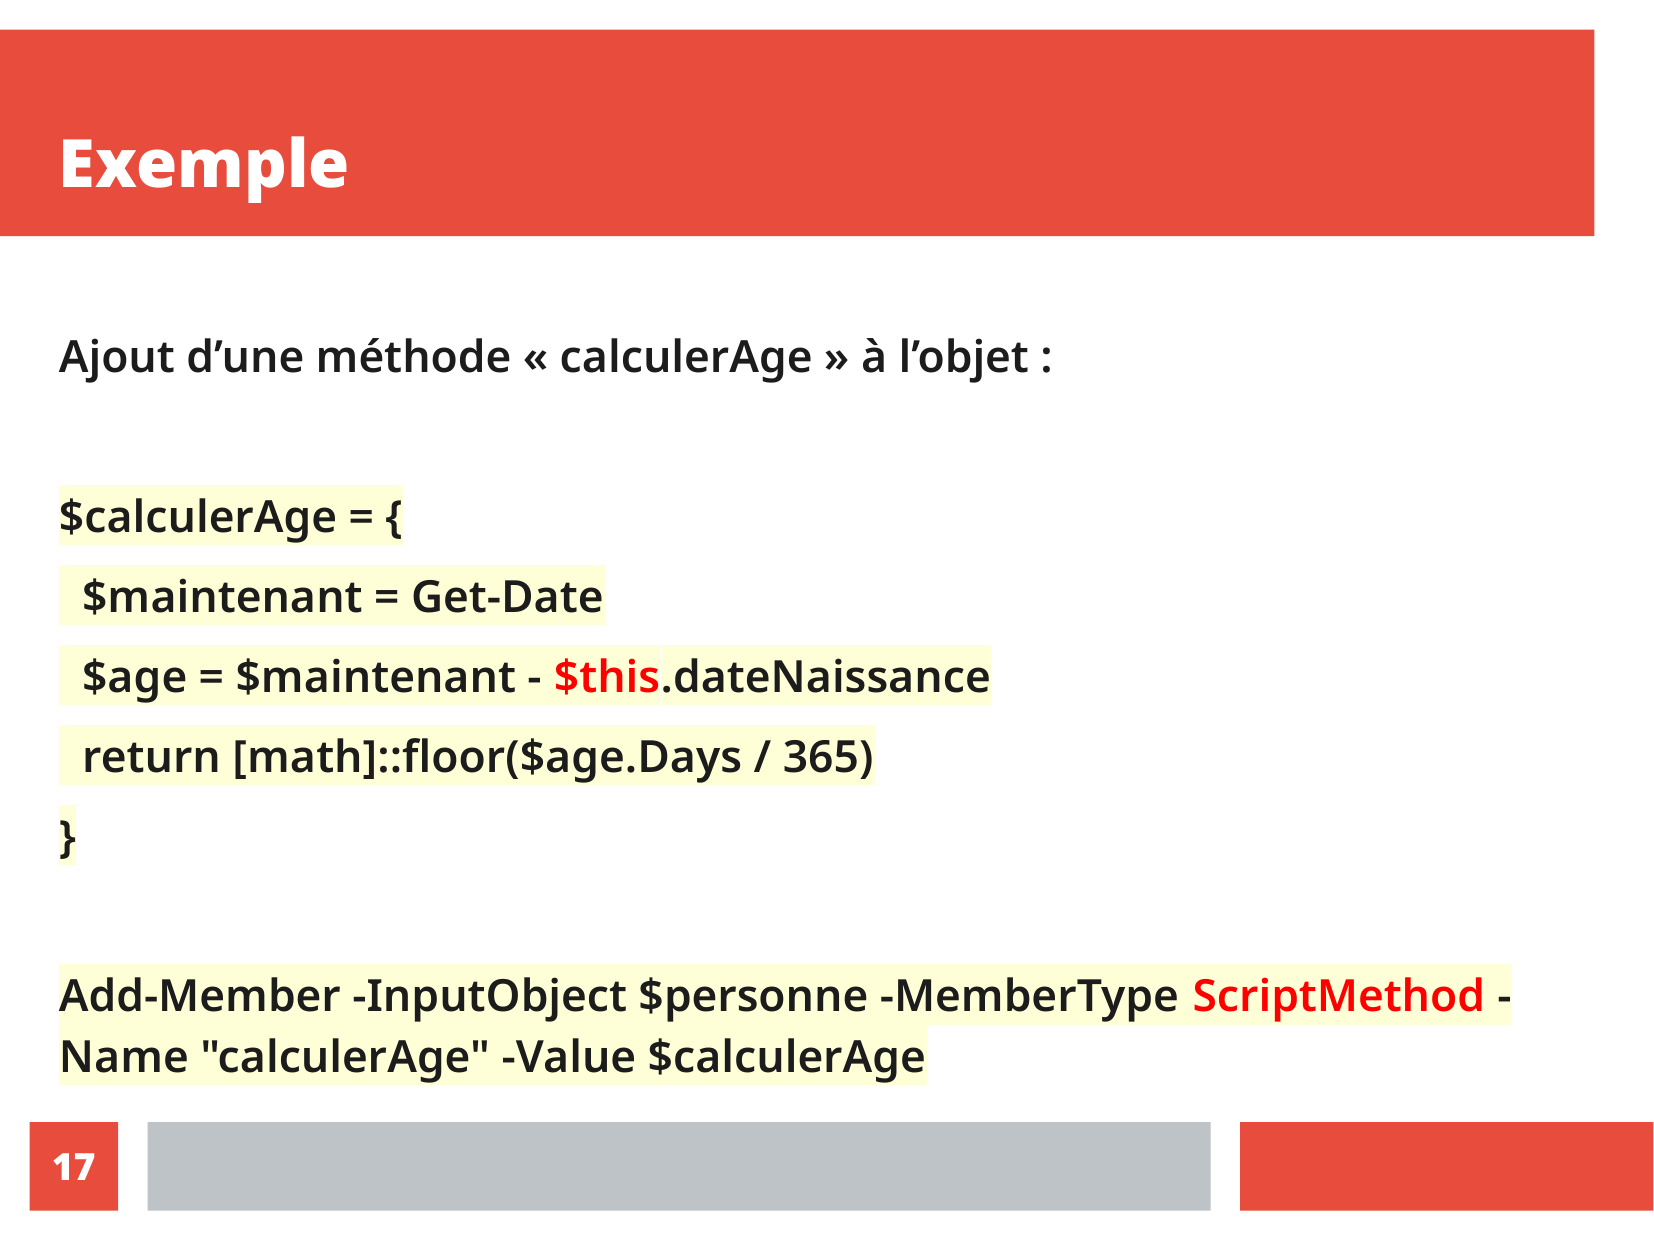

# Exemple
Ajout d’une méthode « calculerAge » à l’objet :
$calculerAge = {
 $maintenant = Get-Date
 $age = $maintenant - $this.dateNaissance
 return [math]::floor($age.Days / 365)
}
Add-Member -InputObject $personne -MemberType ScriptMethod -Name "calculerAge" -Value $calculerAge
17